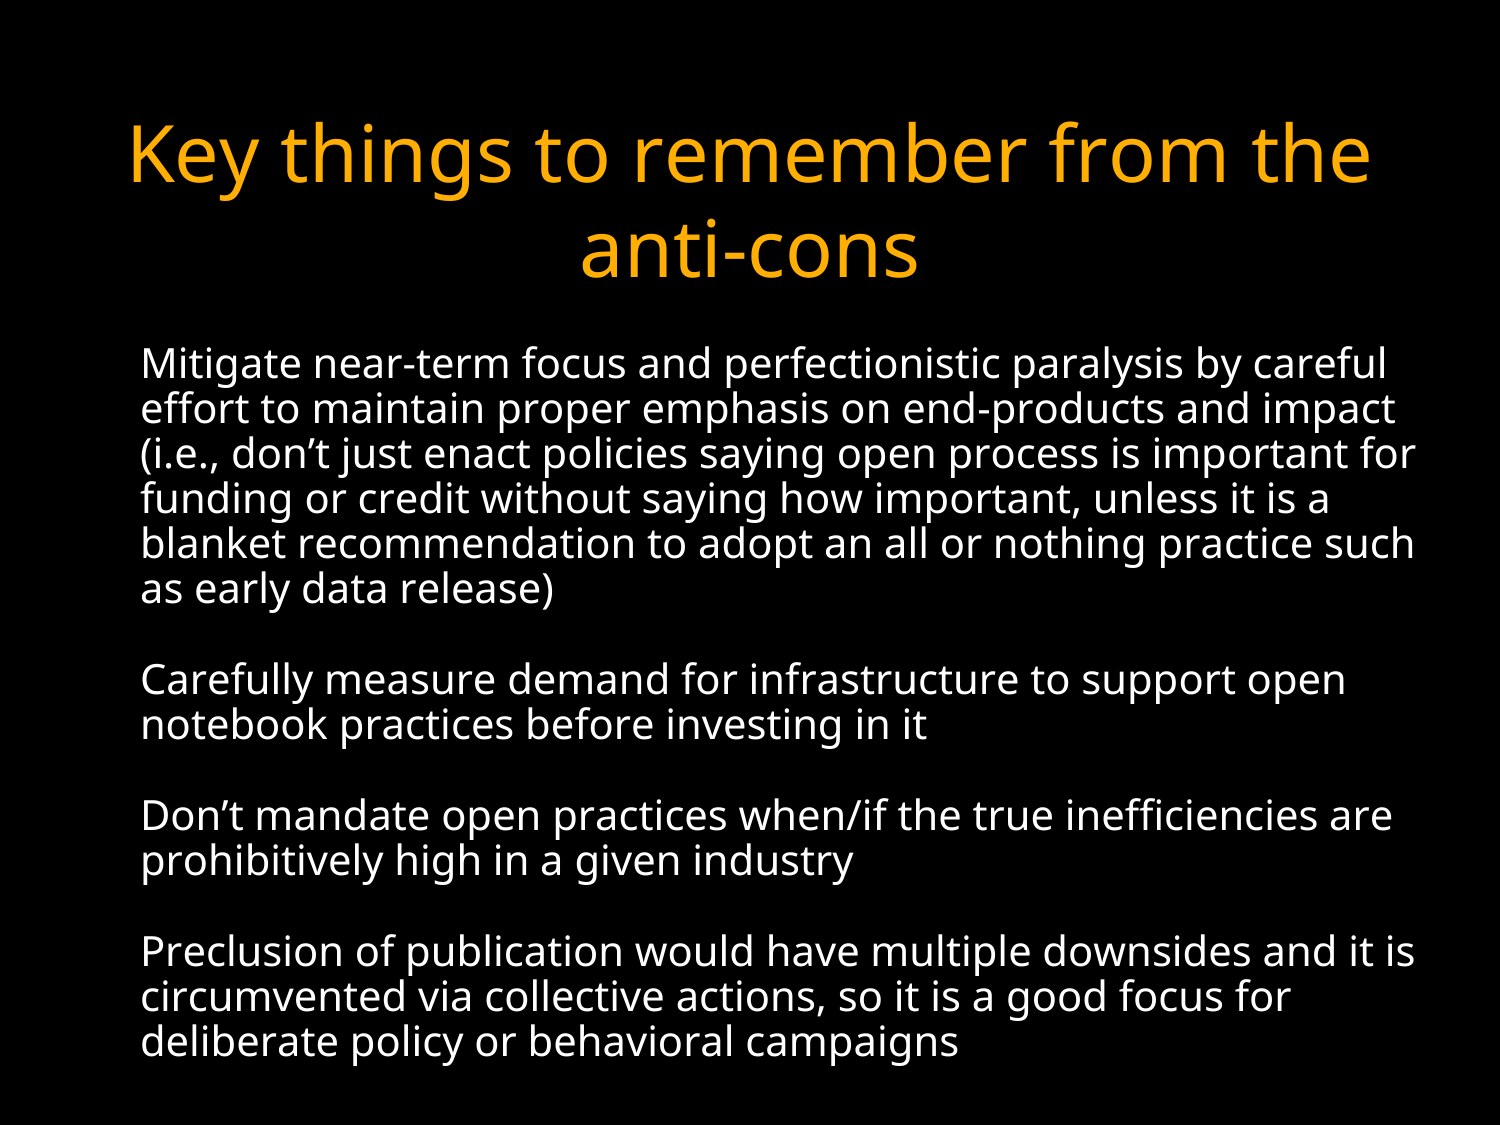

# Key things to remember from the anti-cons
Mitigate near-term focus and perfectionistic paralysis by careful effort to maintain proper emphasis on end-products and impact (i.e., don’t just enact policies saying open process is important for funding or credit without saying how important, unless it is a blanket recommendation to adopt an all or nothing practice such as early data release)
Carefully measure demand for infrastructure to support open notebook practices before investing in it
Don’t mandate open practices when/if the true inefficiencies are prohibitively high in a given industry
Preclusion of publication would have multiple downsides and it is circumvented via collective actions, so it is a good focus for deliberate policy or behavioral campaigns